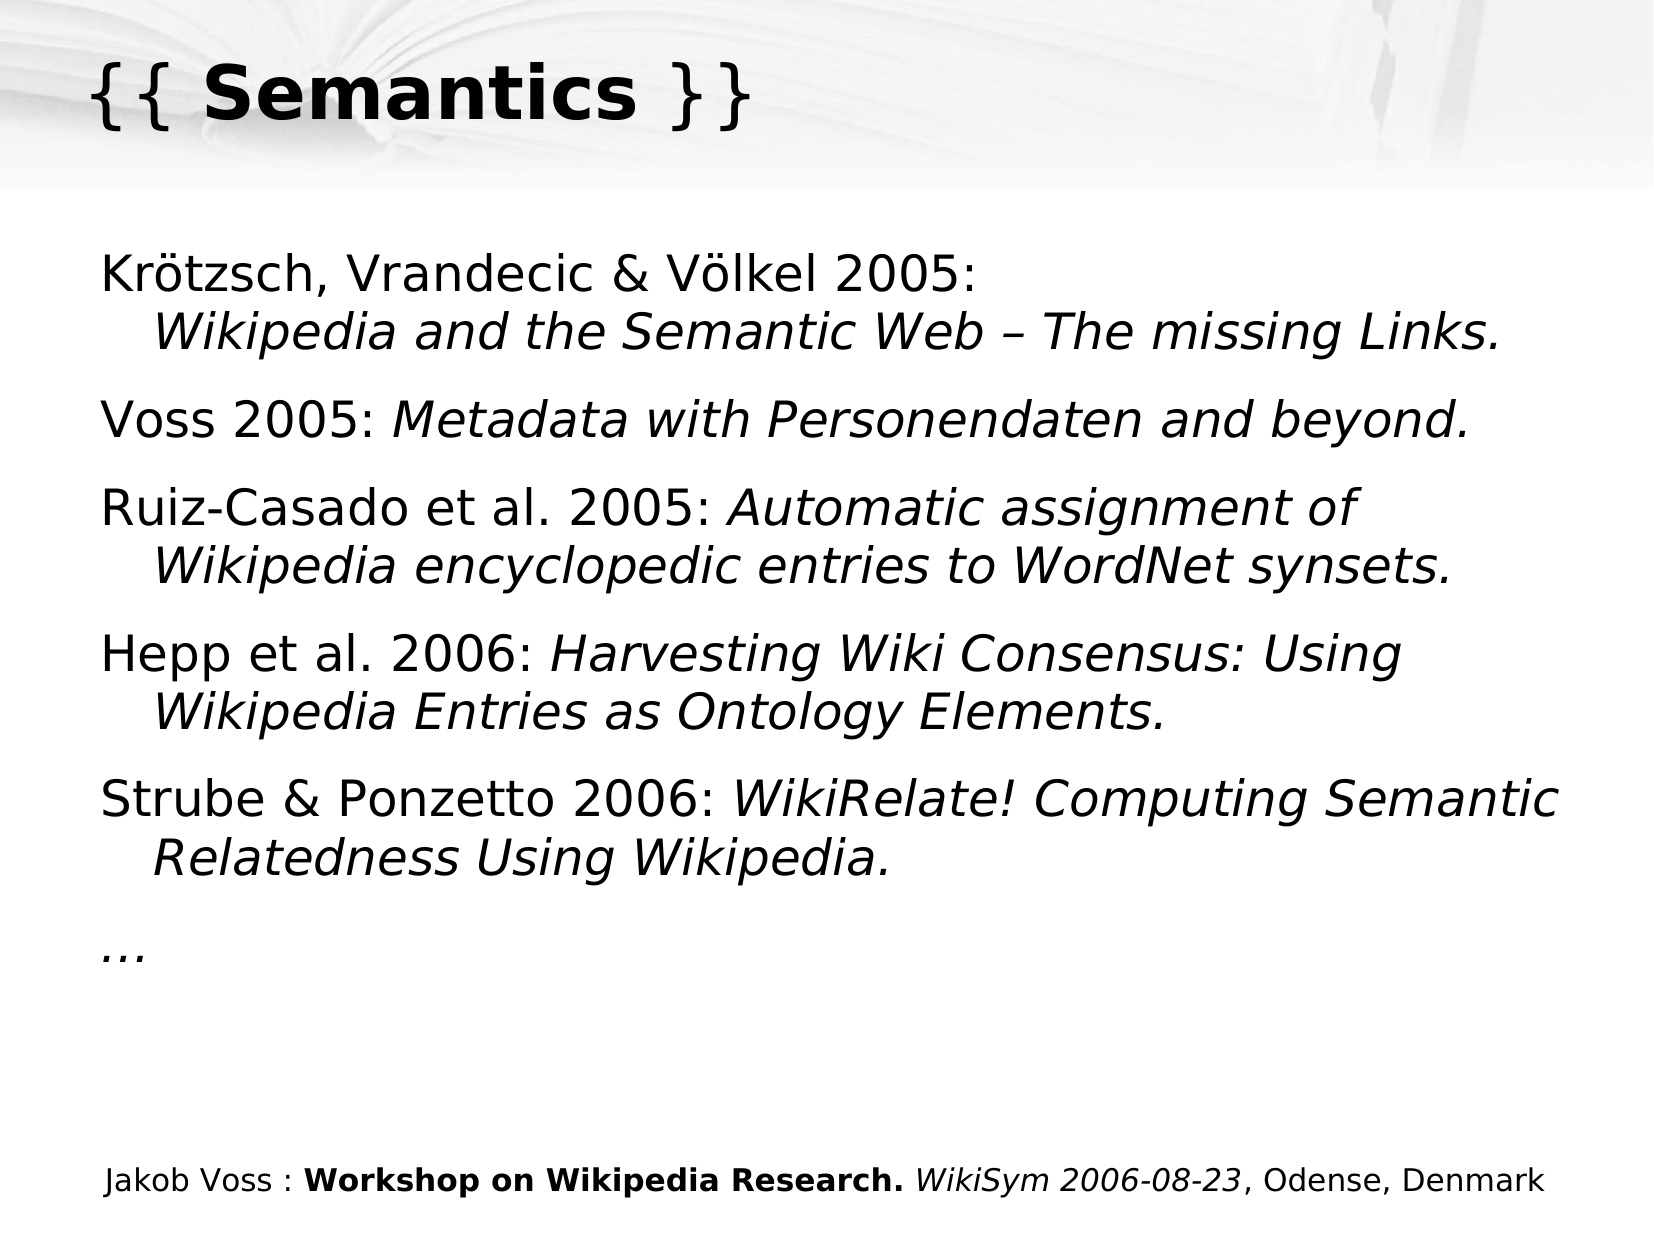

# {{ Semantics }}
Krötzsch, Vrandecic & Völkel 2005:
Wikipedia and the Semantic Web – The missing Links.
Voss 2005: Metadata with Personendaten and beyond.
Ruiz-Casado et al. 2005: Automatic assignment of Wikipedia encyclopedic entries to WordNet synsets.
Hepp et al. 2006: Harvesting Wiki Consensus: Using Wikipedia Entries as Ontology Elements.
Strube & Ponzetto 2006: WikiRelate! Computing Semantic Relatedness Using Wikipedia.
…